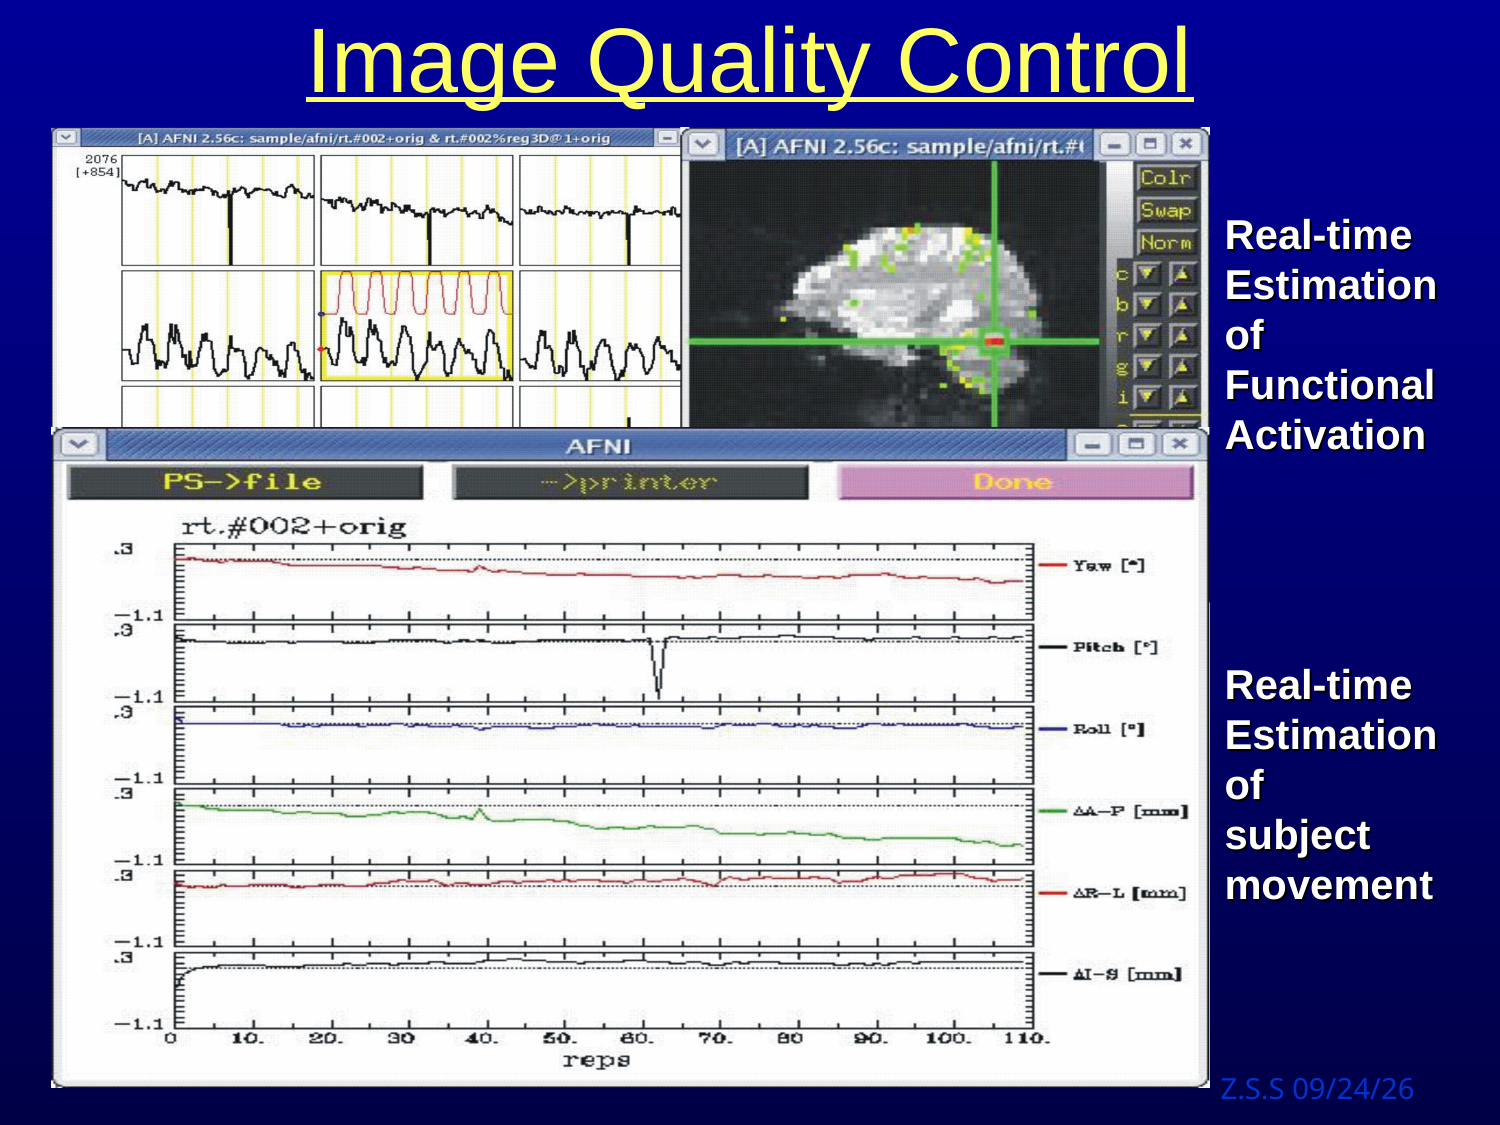

# Image Quality Control
Real-time Estimation of
Functional Activation
Real-time Estimation of
subject
movement